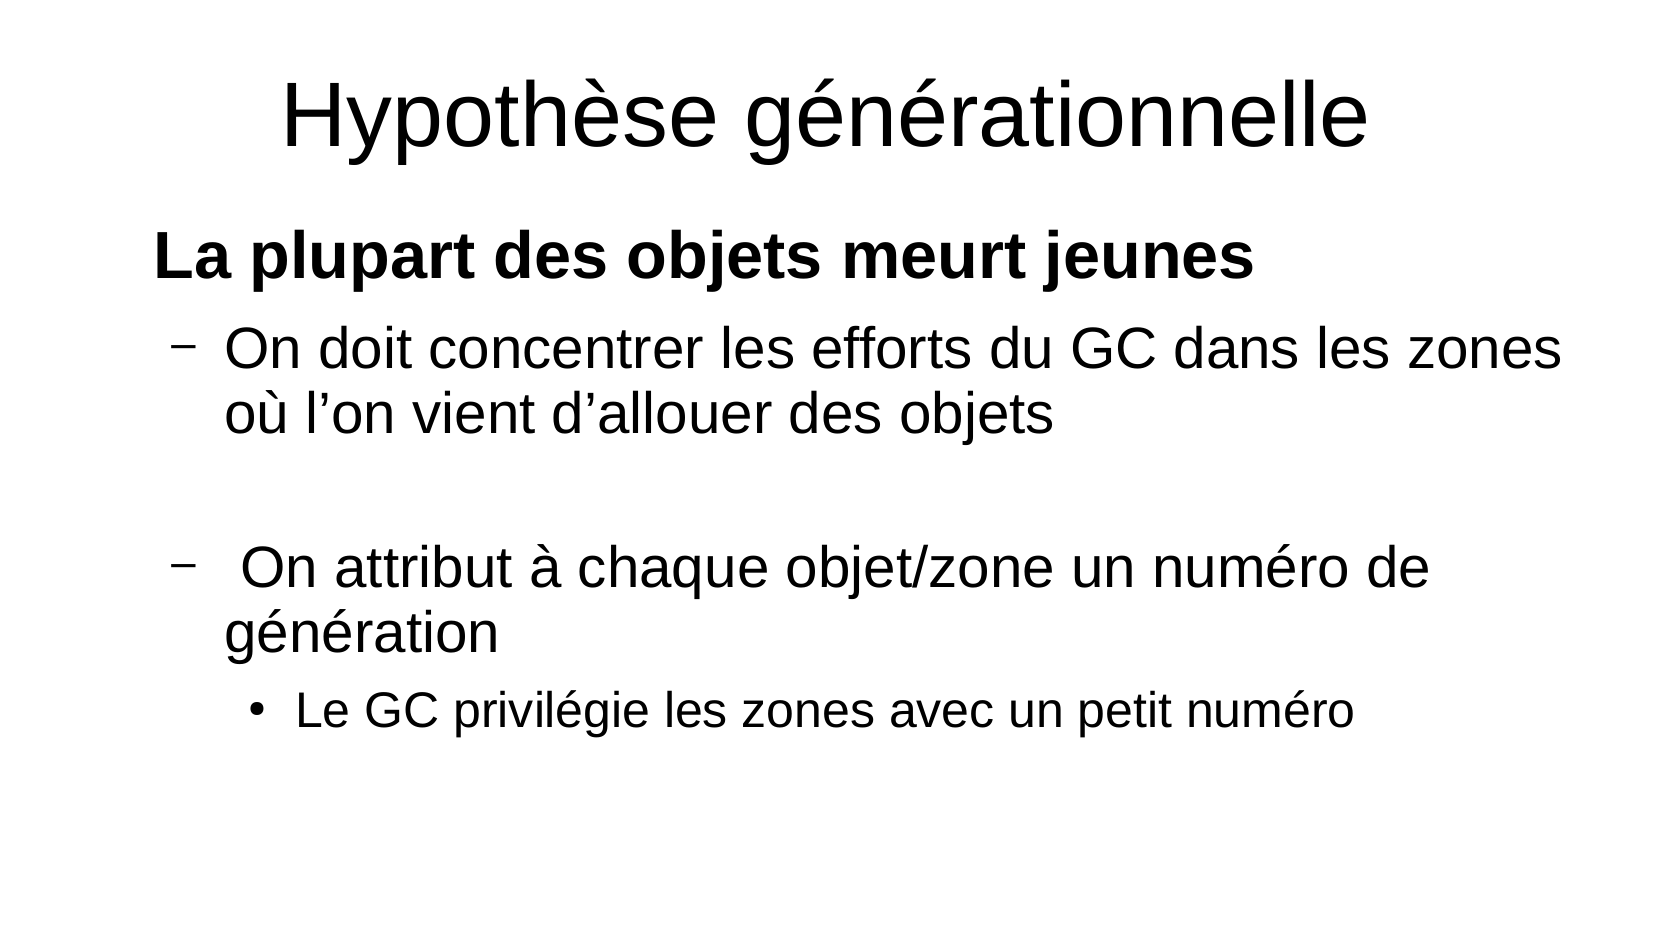

# Hypothèse générationnelle
La plupart des objets meurt jeunes
On doit concentrer les efforts du GC dans les zones où l’on vient d’allouer des objets
 On attribut à chaque objet/zone un numéro de génération
Le GC privilégie les zones avec un petit numéro